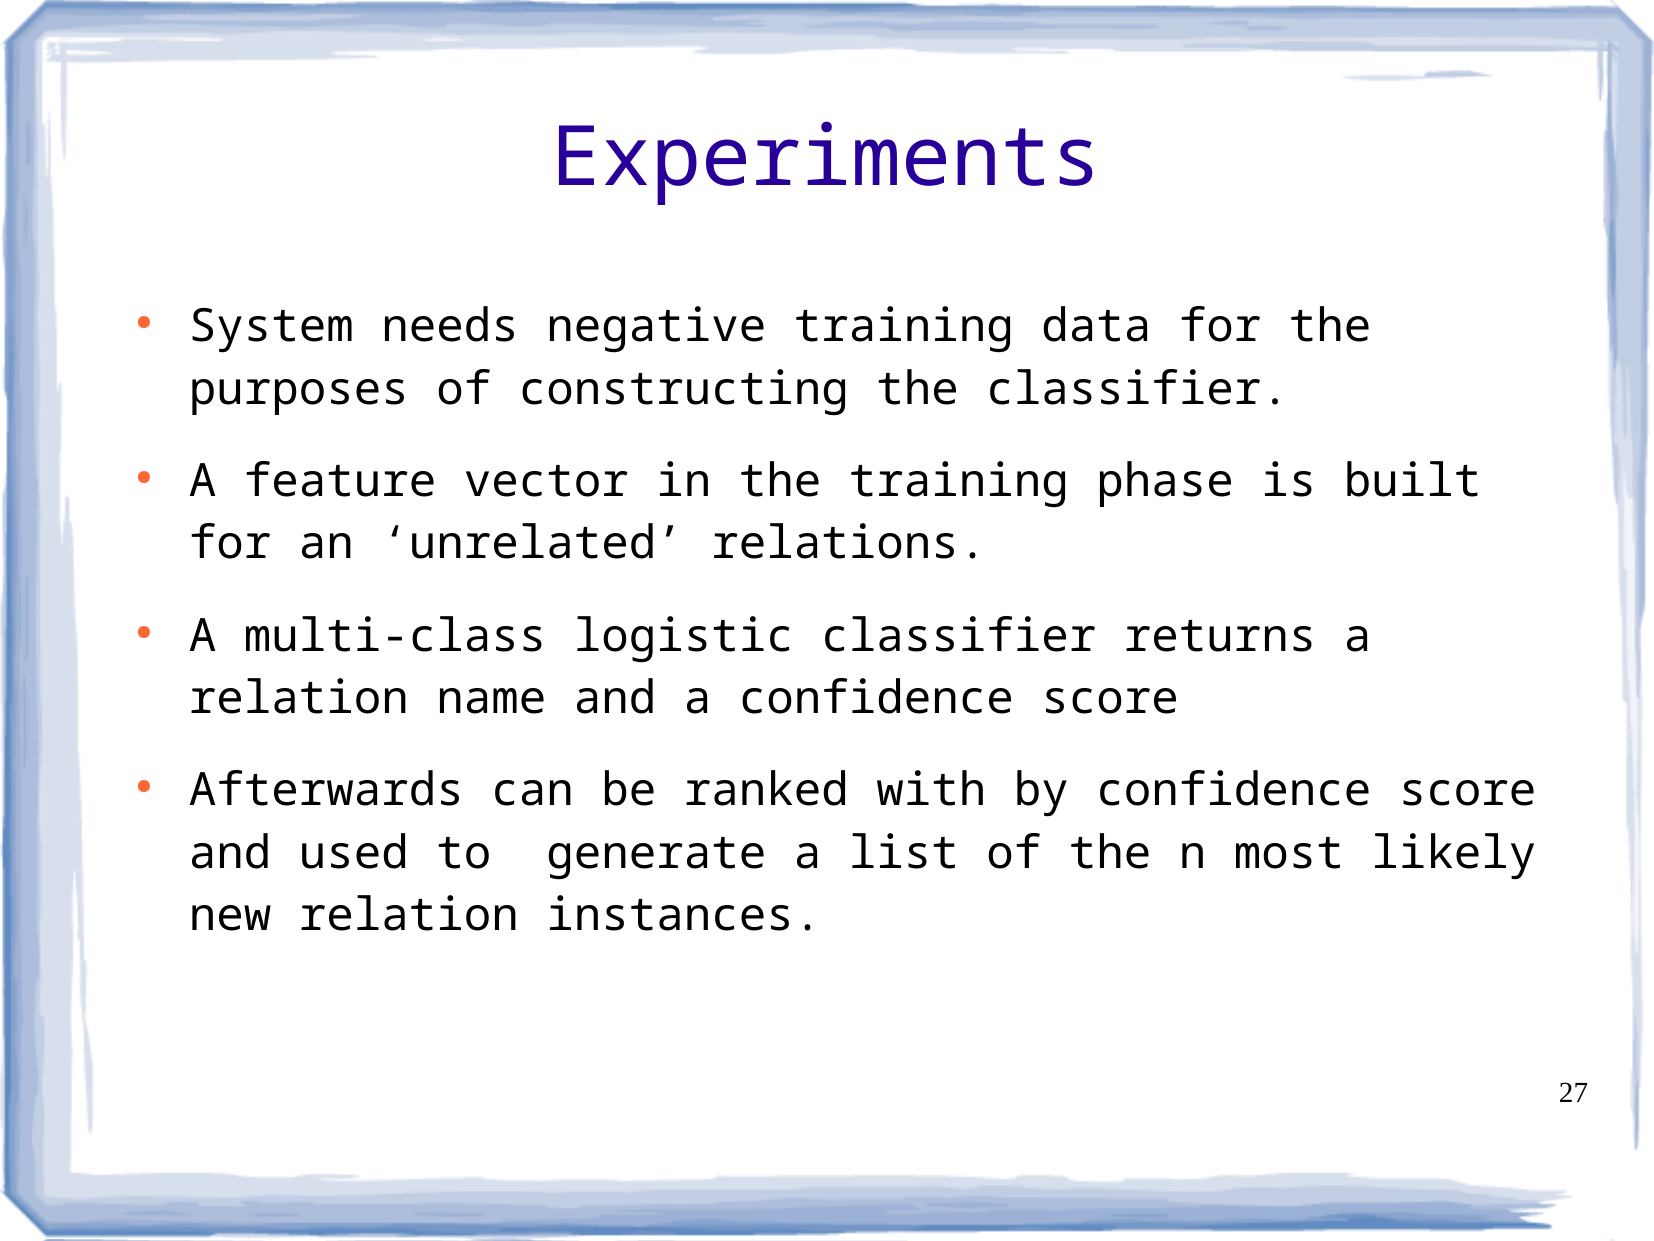

# Experiments
System needs negative training data for the purposes of constructing the classifier.
A feature vector in the training phase is built for an ‘unrelated’ relations.
A multi-class logistic classifier returns a relation name and a confidence score
Afterwards can be ranked with by confidence score and used to generate a list of the n most likely new relation instances.
27